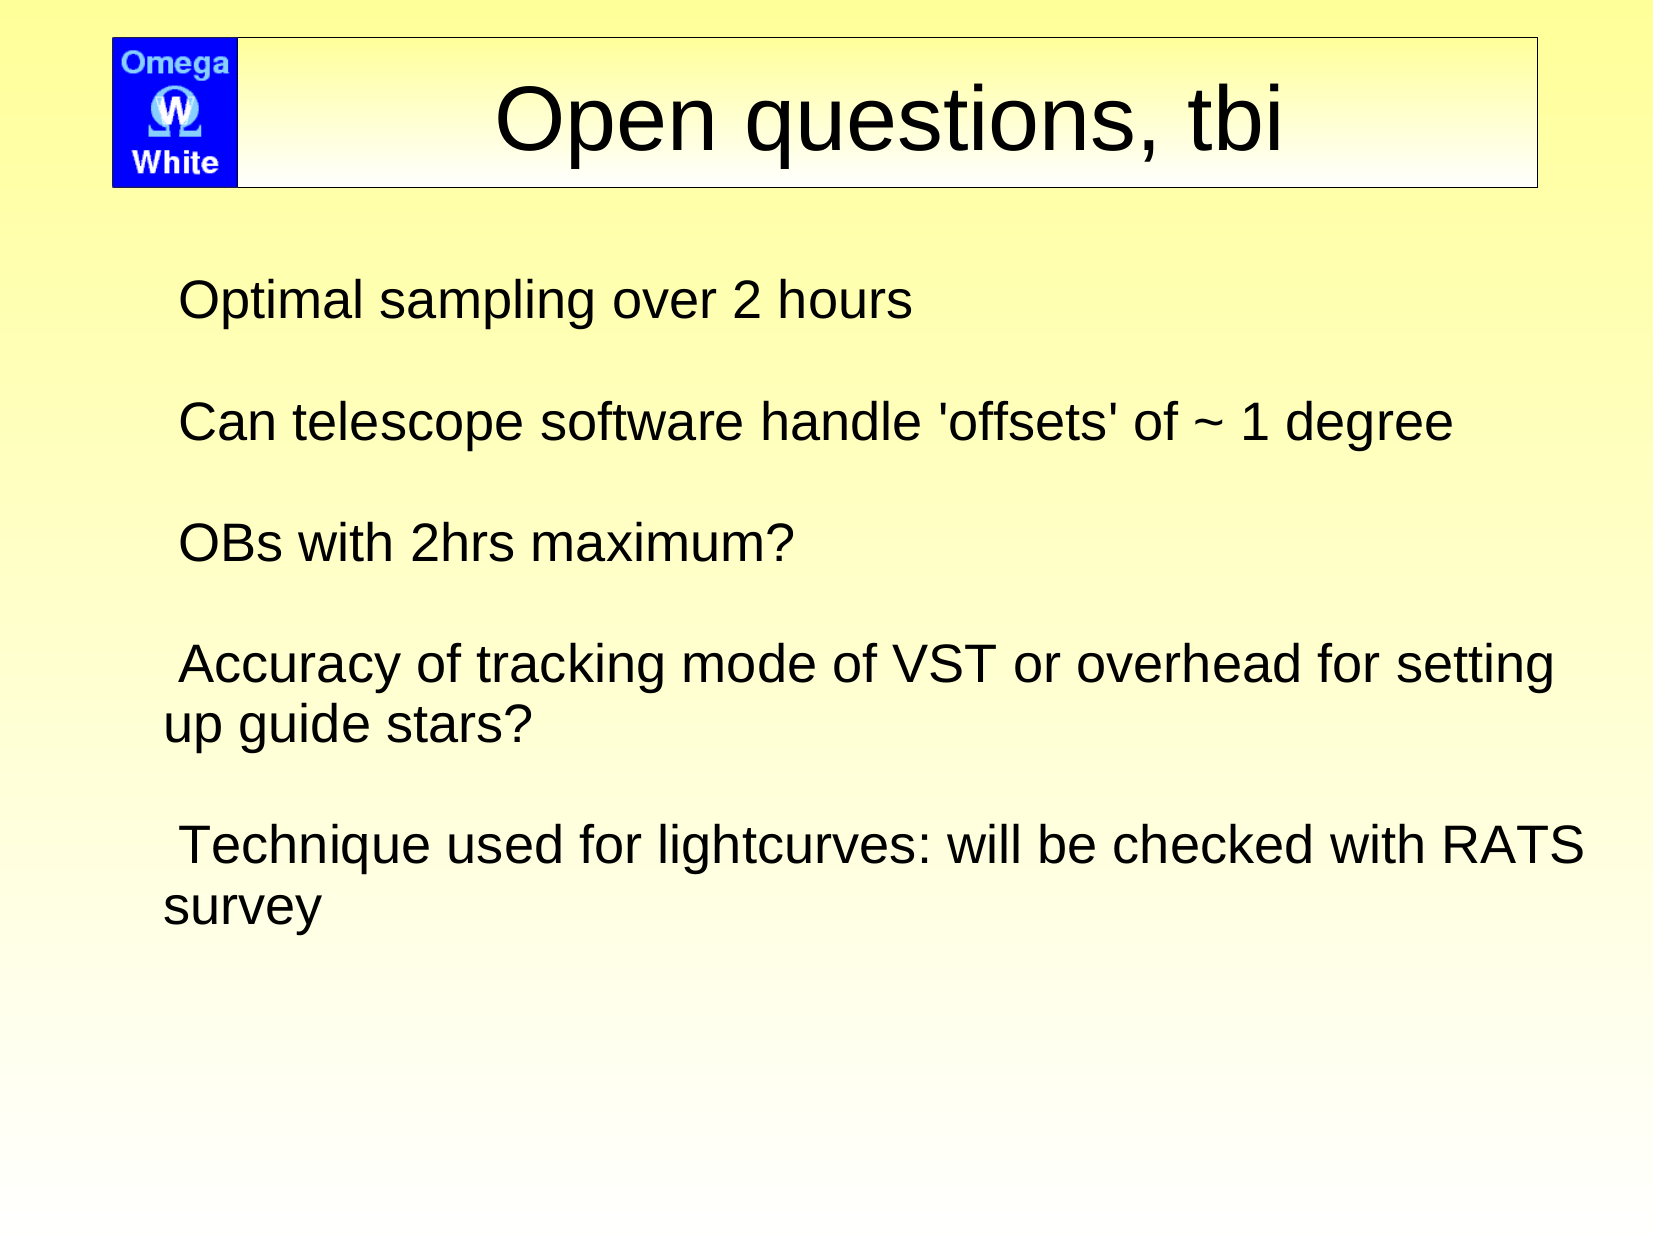

# Open questions, tbi
 Optimal sampling over 2 hours
 Can telescope software handle 'offsets' of ~ 1 degree
 OBs with 2hrs maximum?
 Accuracy of tracking mode of VST or overhead for setting
up guide stars?
 Technique used for lightcurves: will be checked with RATS
survey